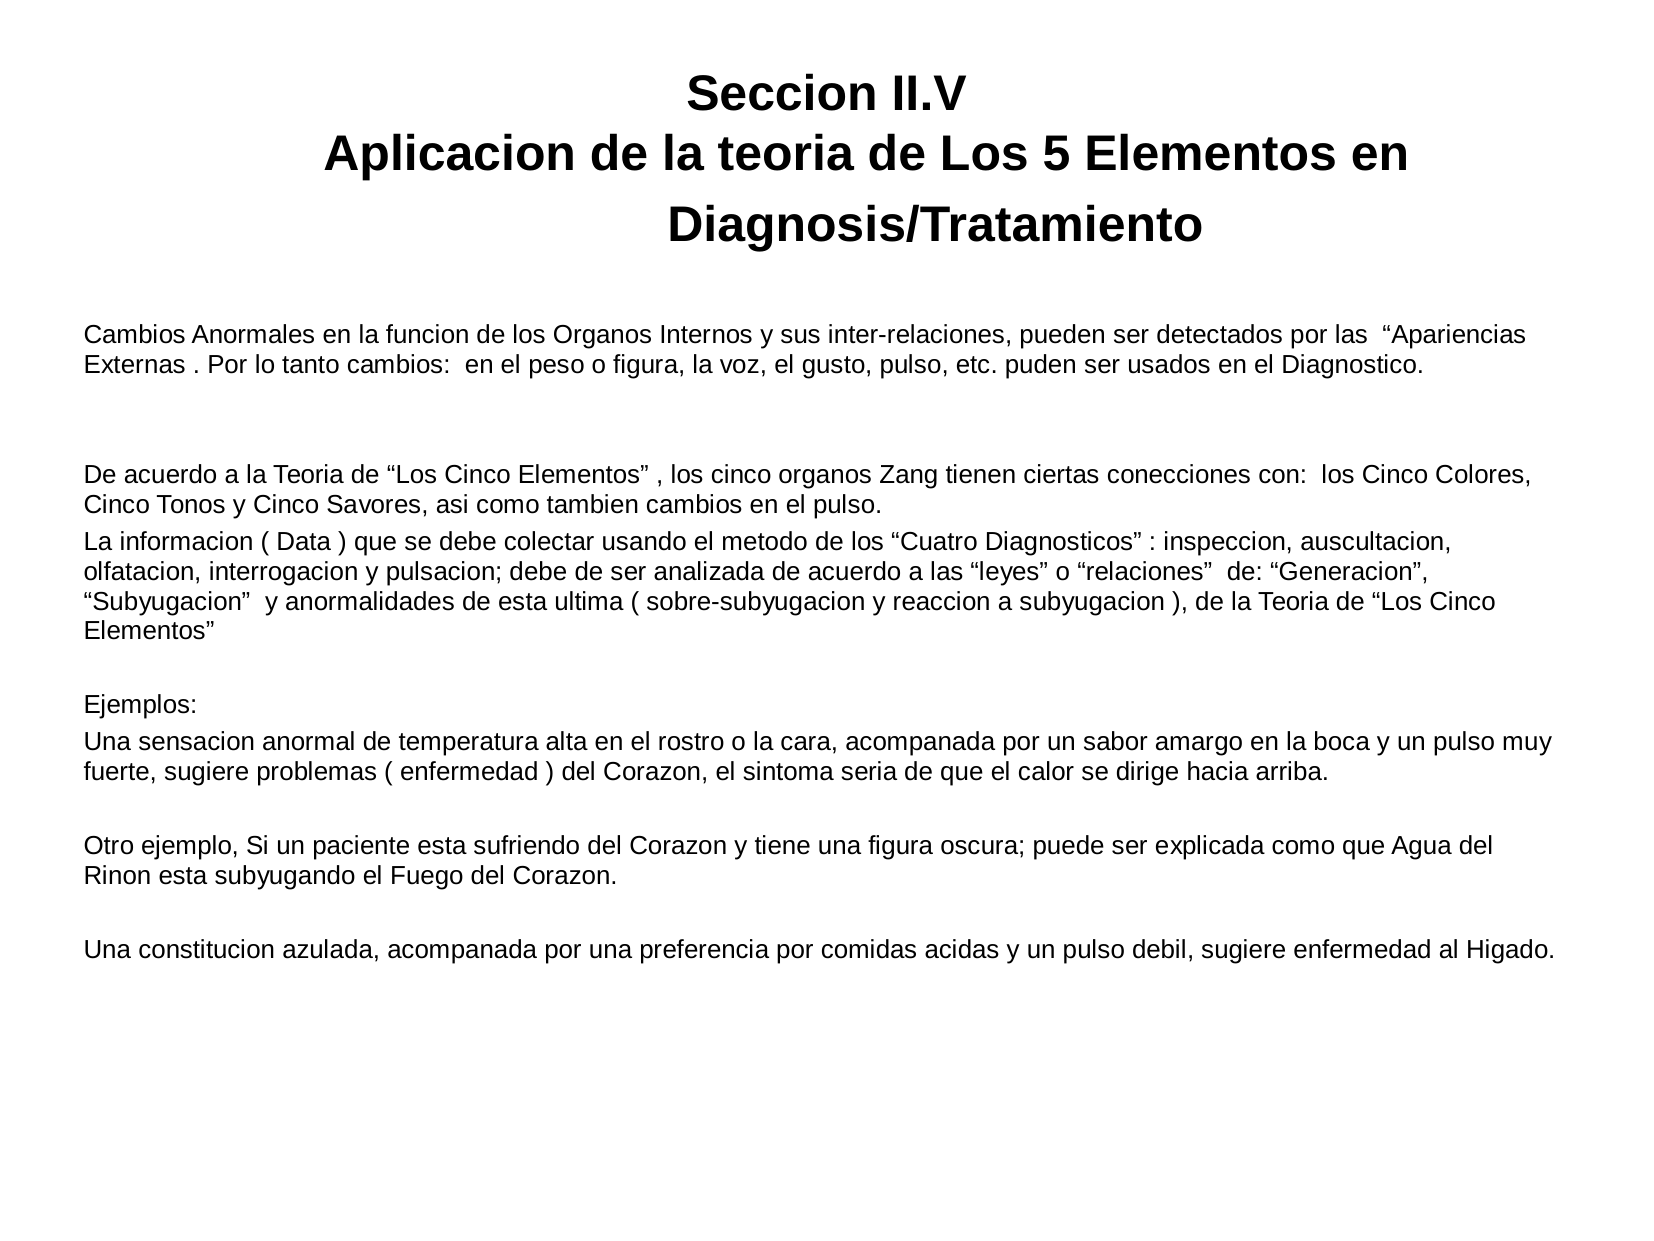

# Seccion II.V Aplicacion de la teoria de Los 5 Elementos en Diagnosis/Tratamiento